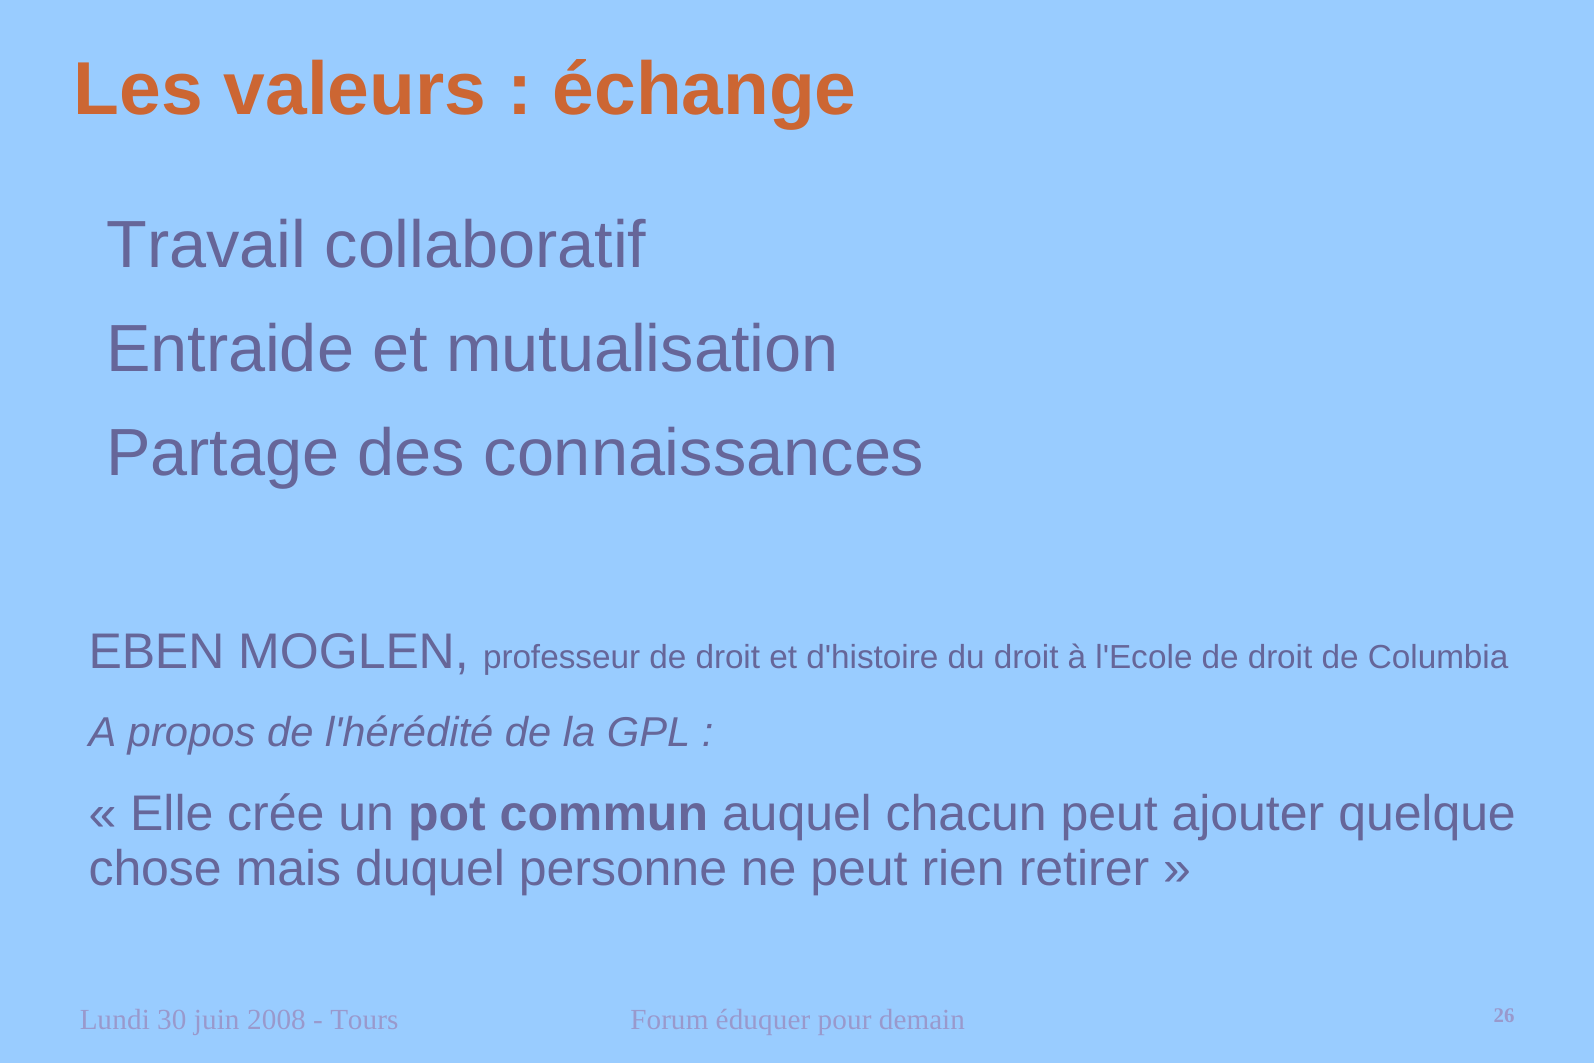

# Les valeurs : échange
Travail collaboratif
Entraide et mutualisation
Partage des connaissances
EBEN MOGLEN, professeur de droit et d'histoire du droit à l'Ecole de droit de Columbia
A propos de l'hérédité de la GPL :
« Elle crée un pot commun auquel chacun peut ajouter quelque chose mais duquel personne ne peut rien retirer »
26